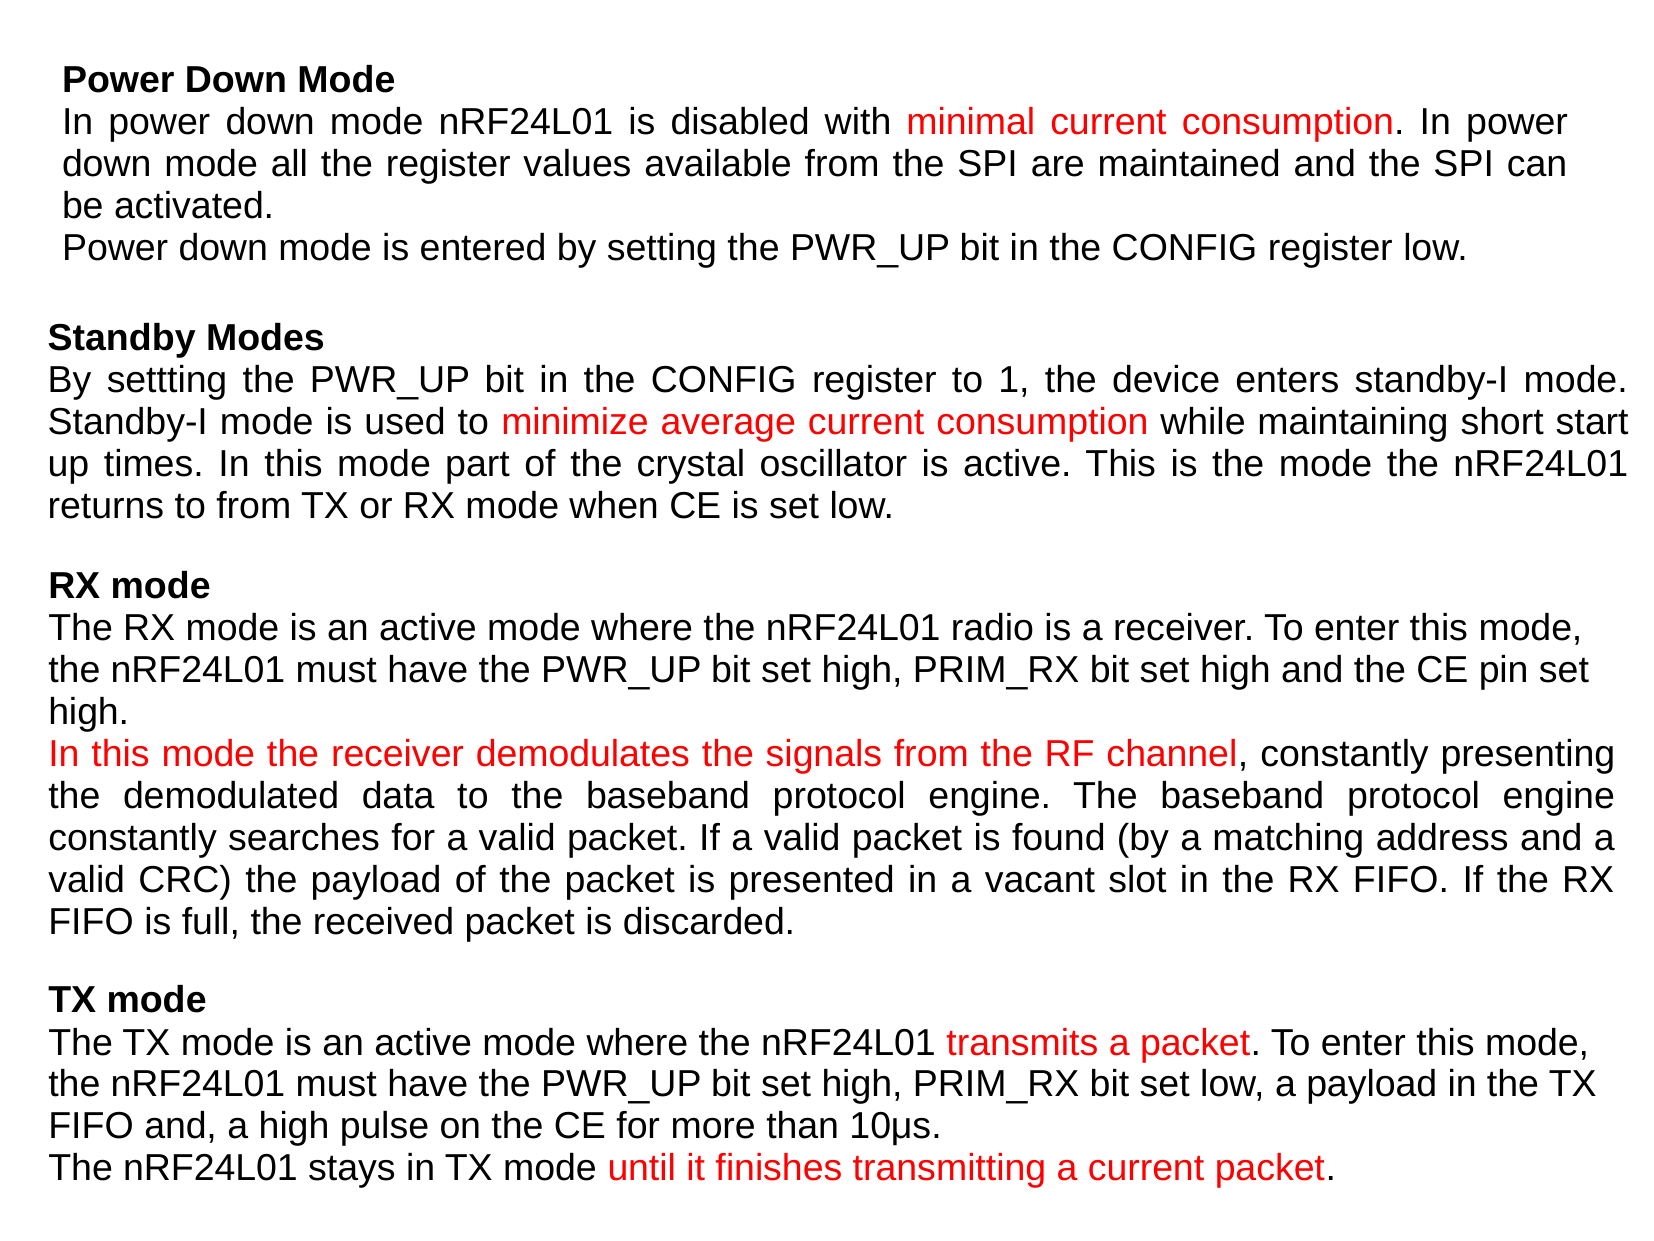

Power Down Mode
In power down mode nRF24L01 is disabled with minimal current consumption. In power down mode all the register values available from the SPI are maintained and the SPI can be activated.
Power down mode is entered by setting the PWR_UP bit in the CONFIG register low.
Standby Modes
By settting the PWR_UP bit in the CONFIG register to 1, the device enters standby-I mode. Standby-I mode is used to minimize average current consumption while maintaining short start up times. In this mode part of the crystal oscillator is active. This is the mode the nRF24L01 returns to from TX or RX mode when CE is set low.
RX mode
The RX mode is an active mode where the nRF24L01 radio is a receiver. To enter this mode, the nRF24L01 must have the PWR_UP bit set high, PRIM_RX bit set high and the CE pin set high.
In this mode the receiver demodulates the signals from the RF channel, constantly presenting the demodulated data to the baseband protocol engine. The baseband protocol engine constantly searches for a valid packet. If a valid packet is found (by a matching address and a valid CRC) the payload of the packet is presented in a vacant slot in the RX FIFO. If the RX FIFO is full, the received packet is discarded.
TX mode
The TX mode is an active mode where the nRF24L01 transmits a packet. To enter this mode, the nRF24L01 must have the PWR_UP bit set high, PRIM_RX bit set low, a payload in the TX FIFO and, a high pulse on the CE for more than 10μs.
The nRF24L01 stays in TX mode until it finishes transmitting a current packet.